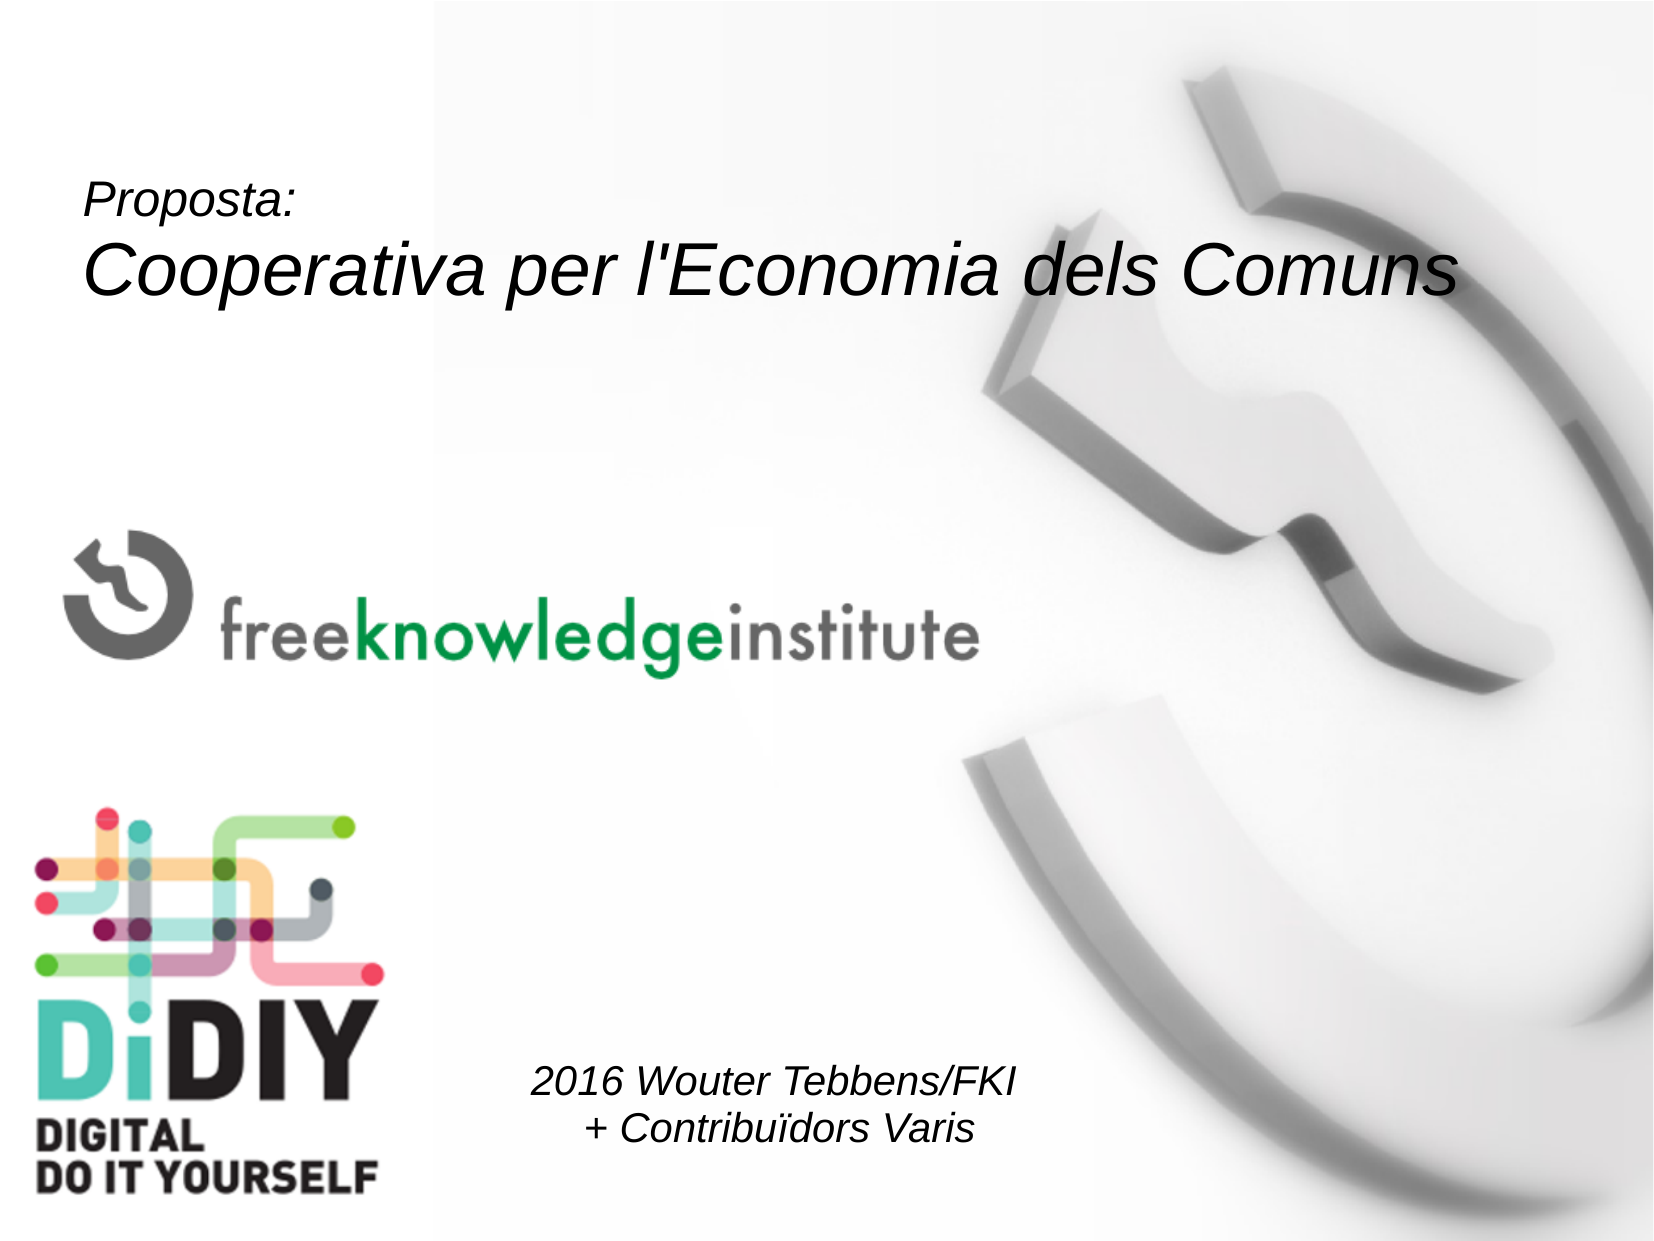

# Proposta: Cooperativa per l'Economia dels Comuns
2016 Wouter Tebbens/FKI
+ Contribuïdors Varis